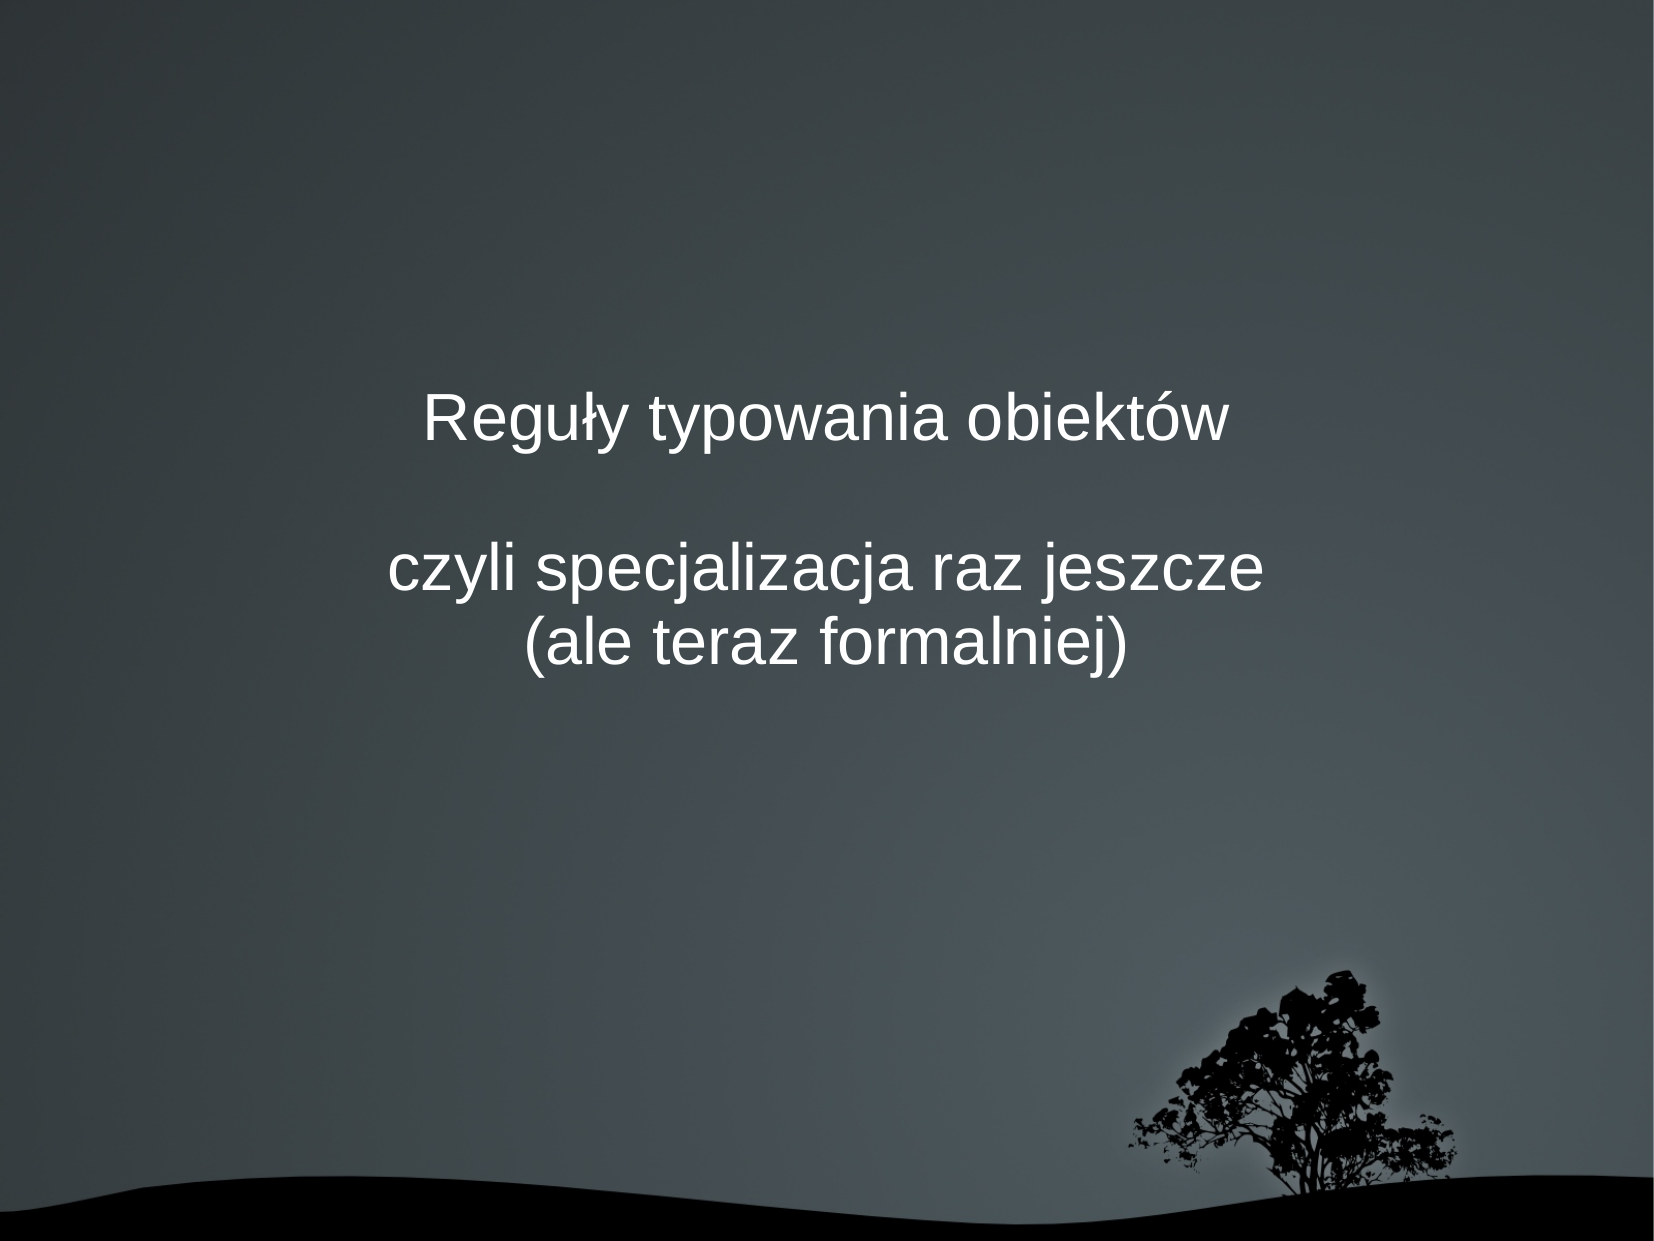

# Reguły typowania obiektów
czyli specjalizacja raz jeszcze
(ale teraz formalniej)